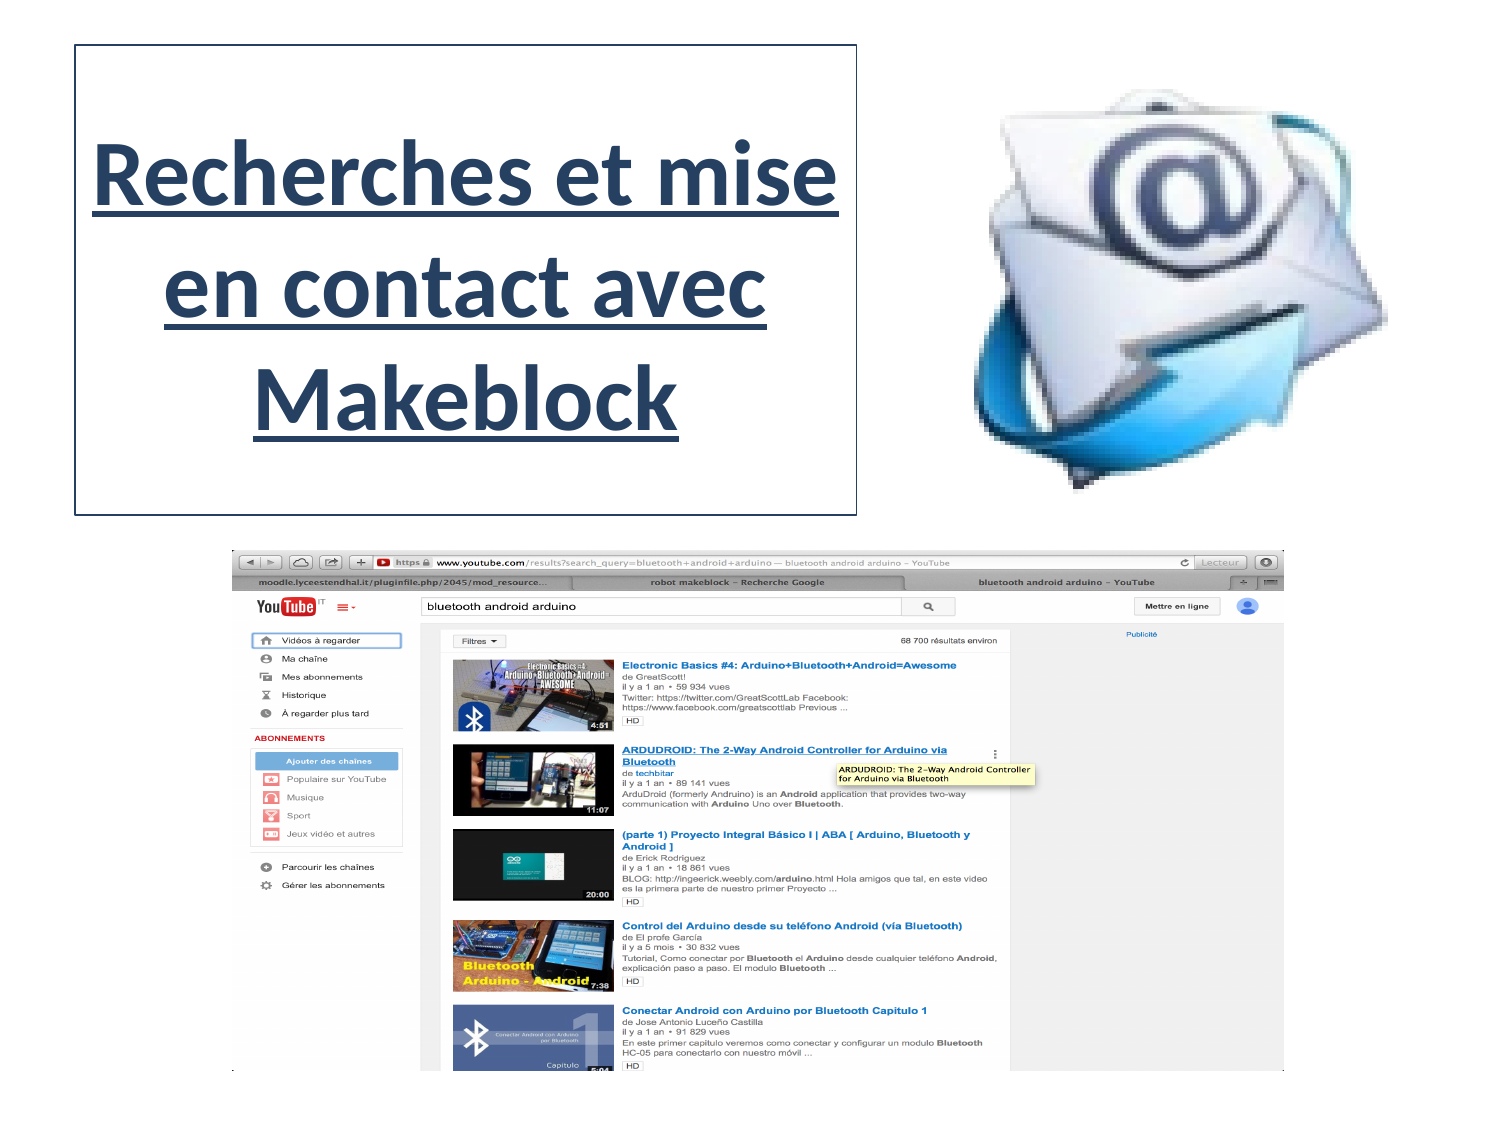

# Recherches et mise en contact avec Makeblock